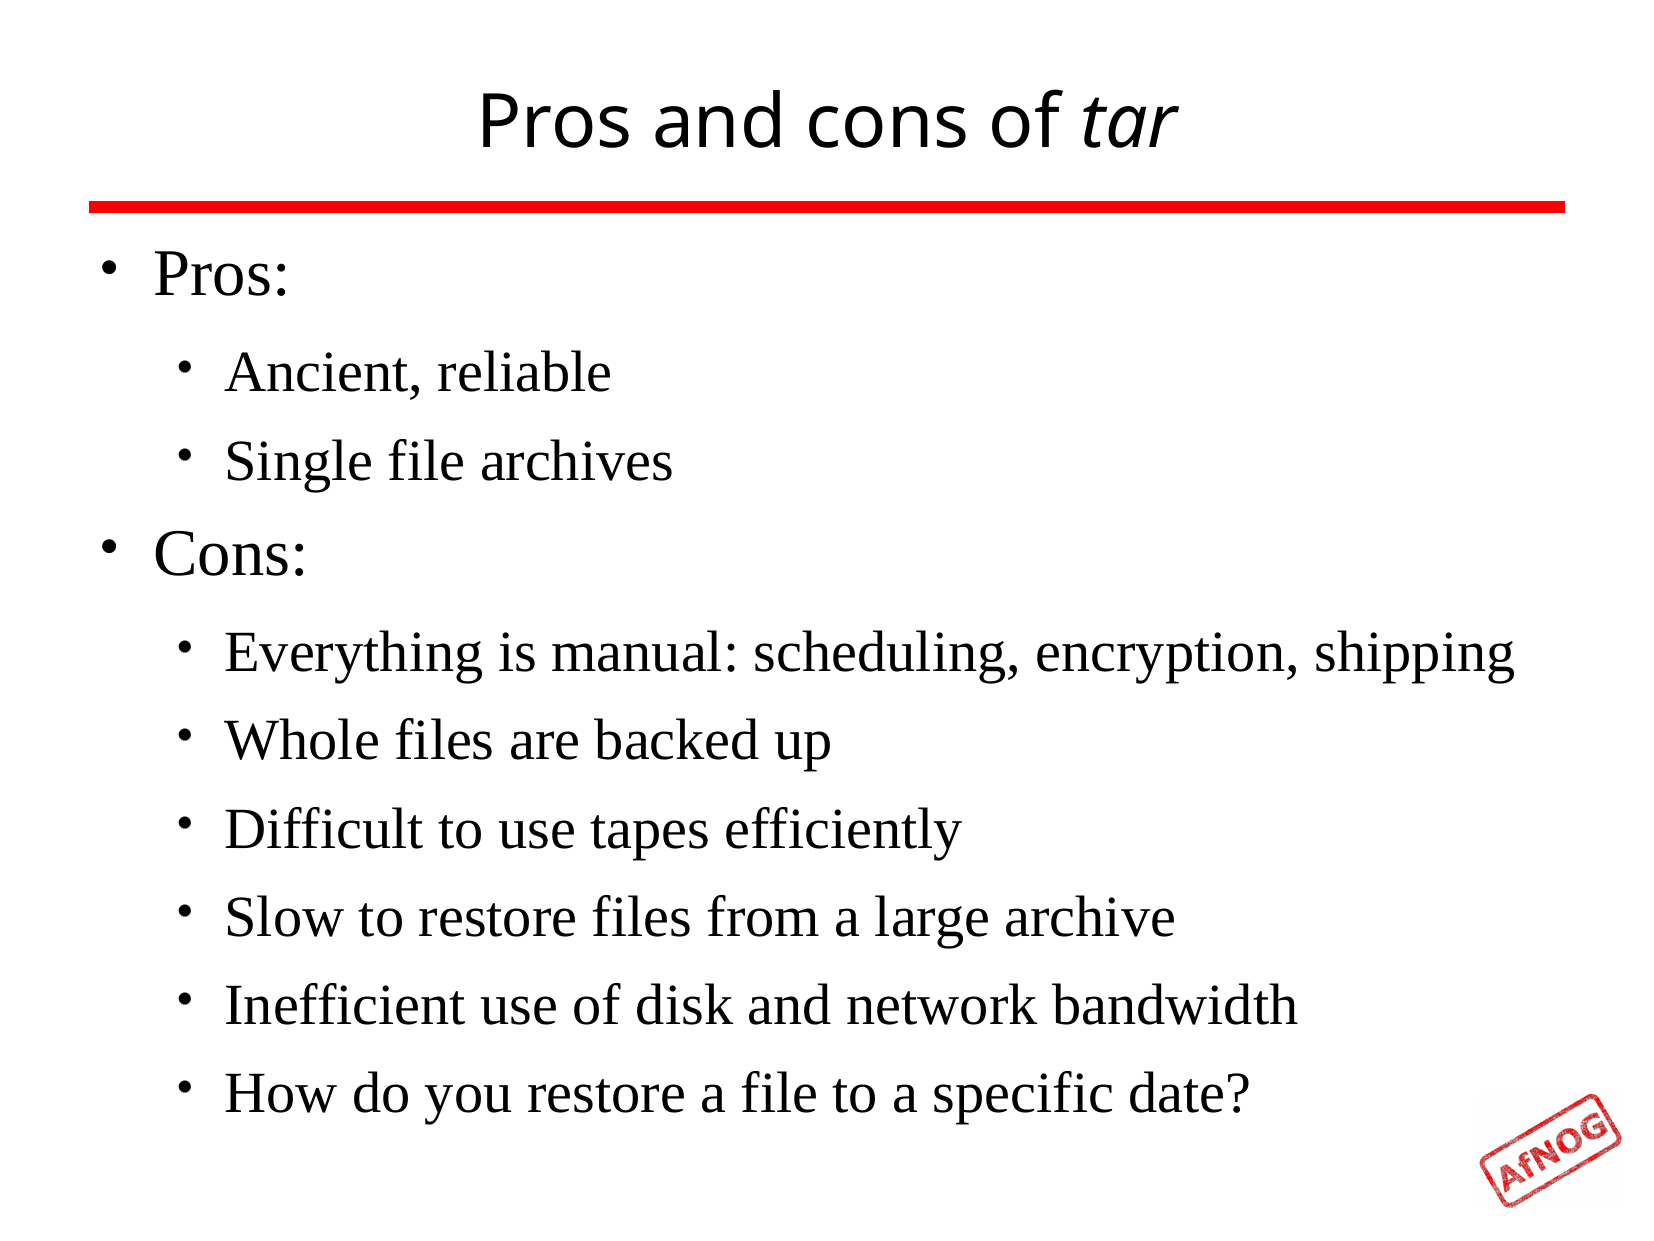

# Pros and cons of tar
Pros:
Ancient, reliable
Single file archives
Cons:
Everything is manual: scheduling, encryption, shipping
Whole files are backed up
Difficult to use tapes efficiently
Slow to restore files from a large archive
Inefficient use of disk and network bandwidth
How do you restore a file to a specific date?